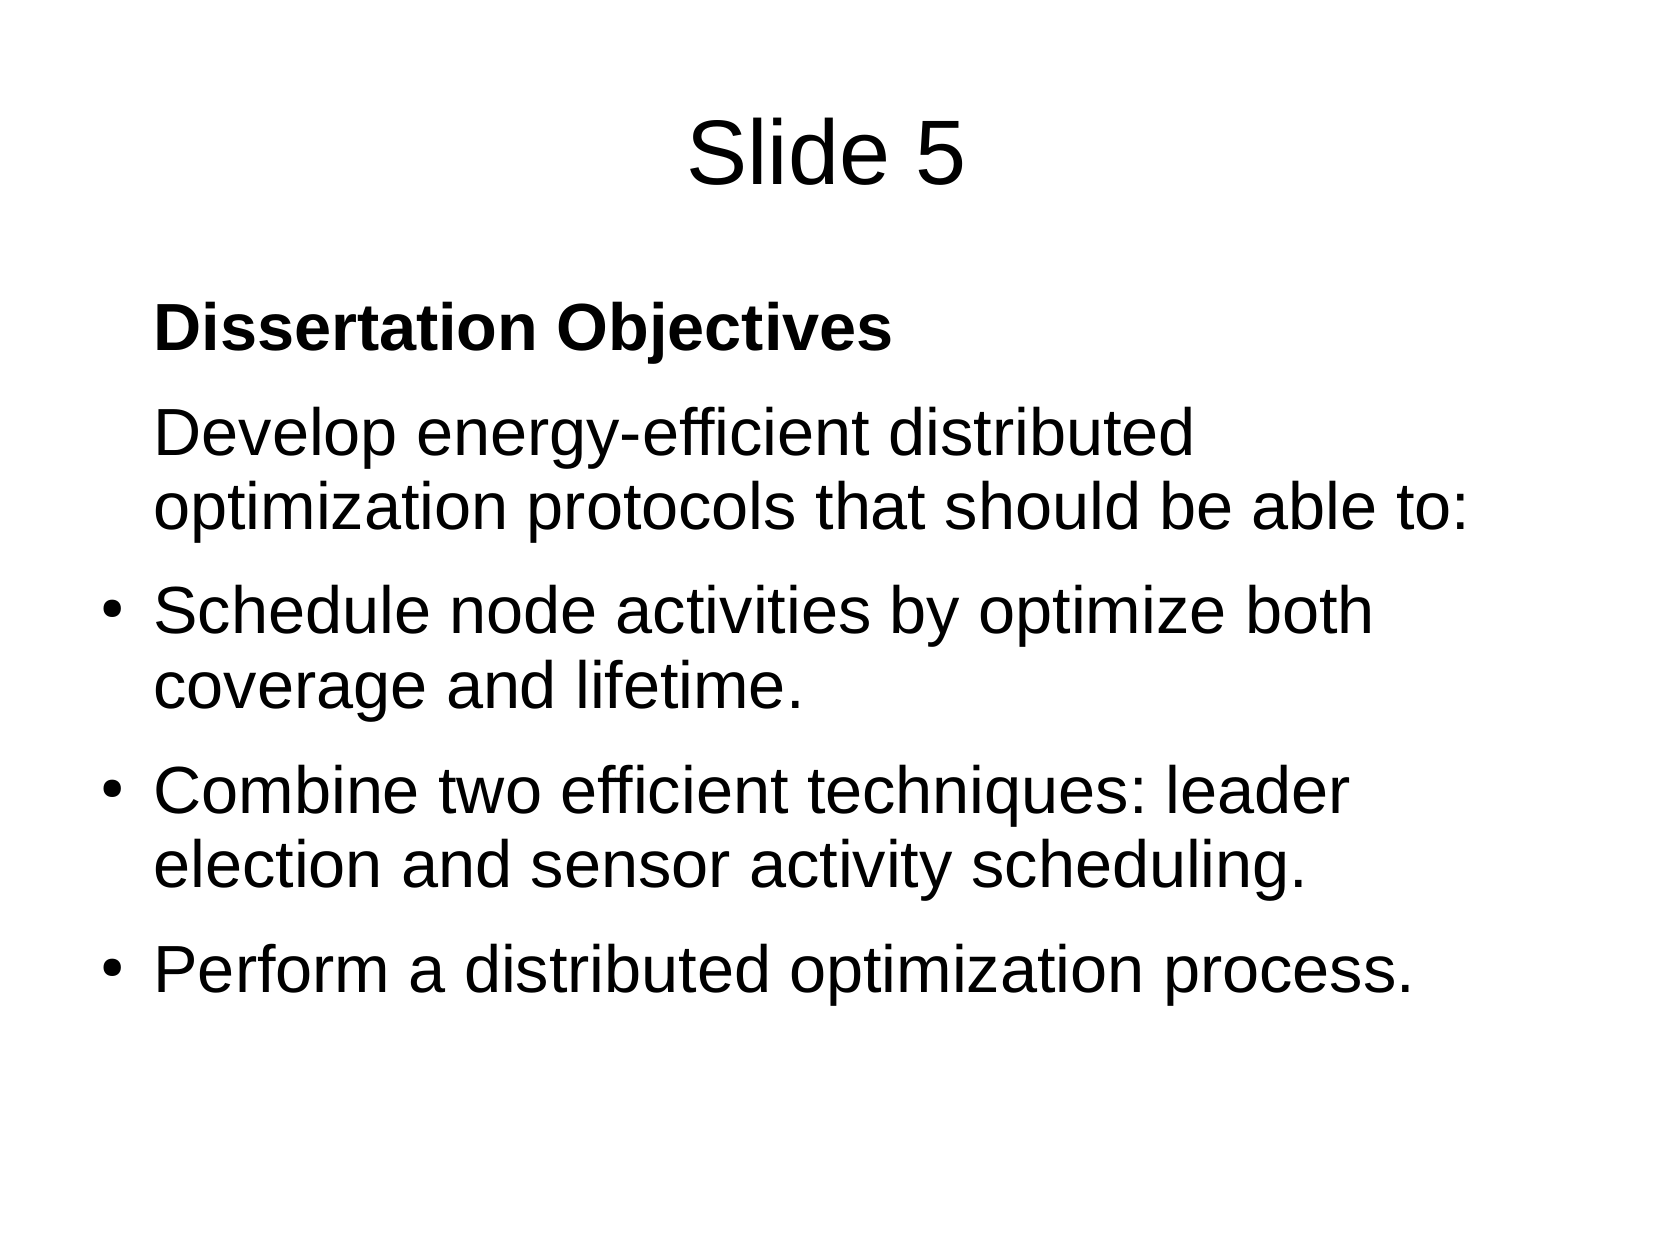

# Slide 5
Dissertation Objectives
Develop energy-efficient distributed optimization protocols that should be able to:
Schedule node activities by optimize both coverage and lifetime.
Combine two efficient techniques: leader election and sensor activity scheduling.
Perform a distributed optimization process.